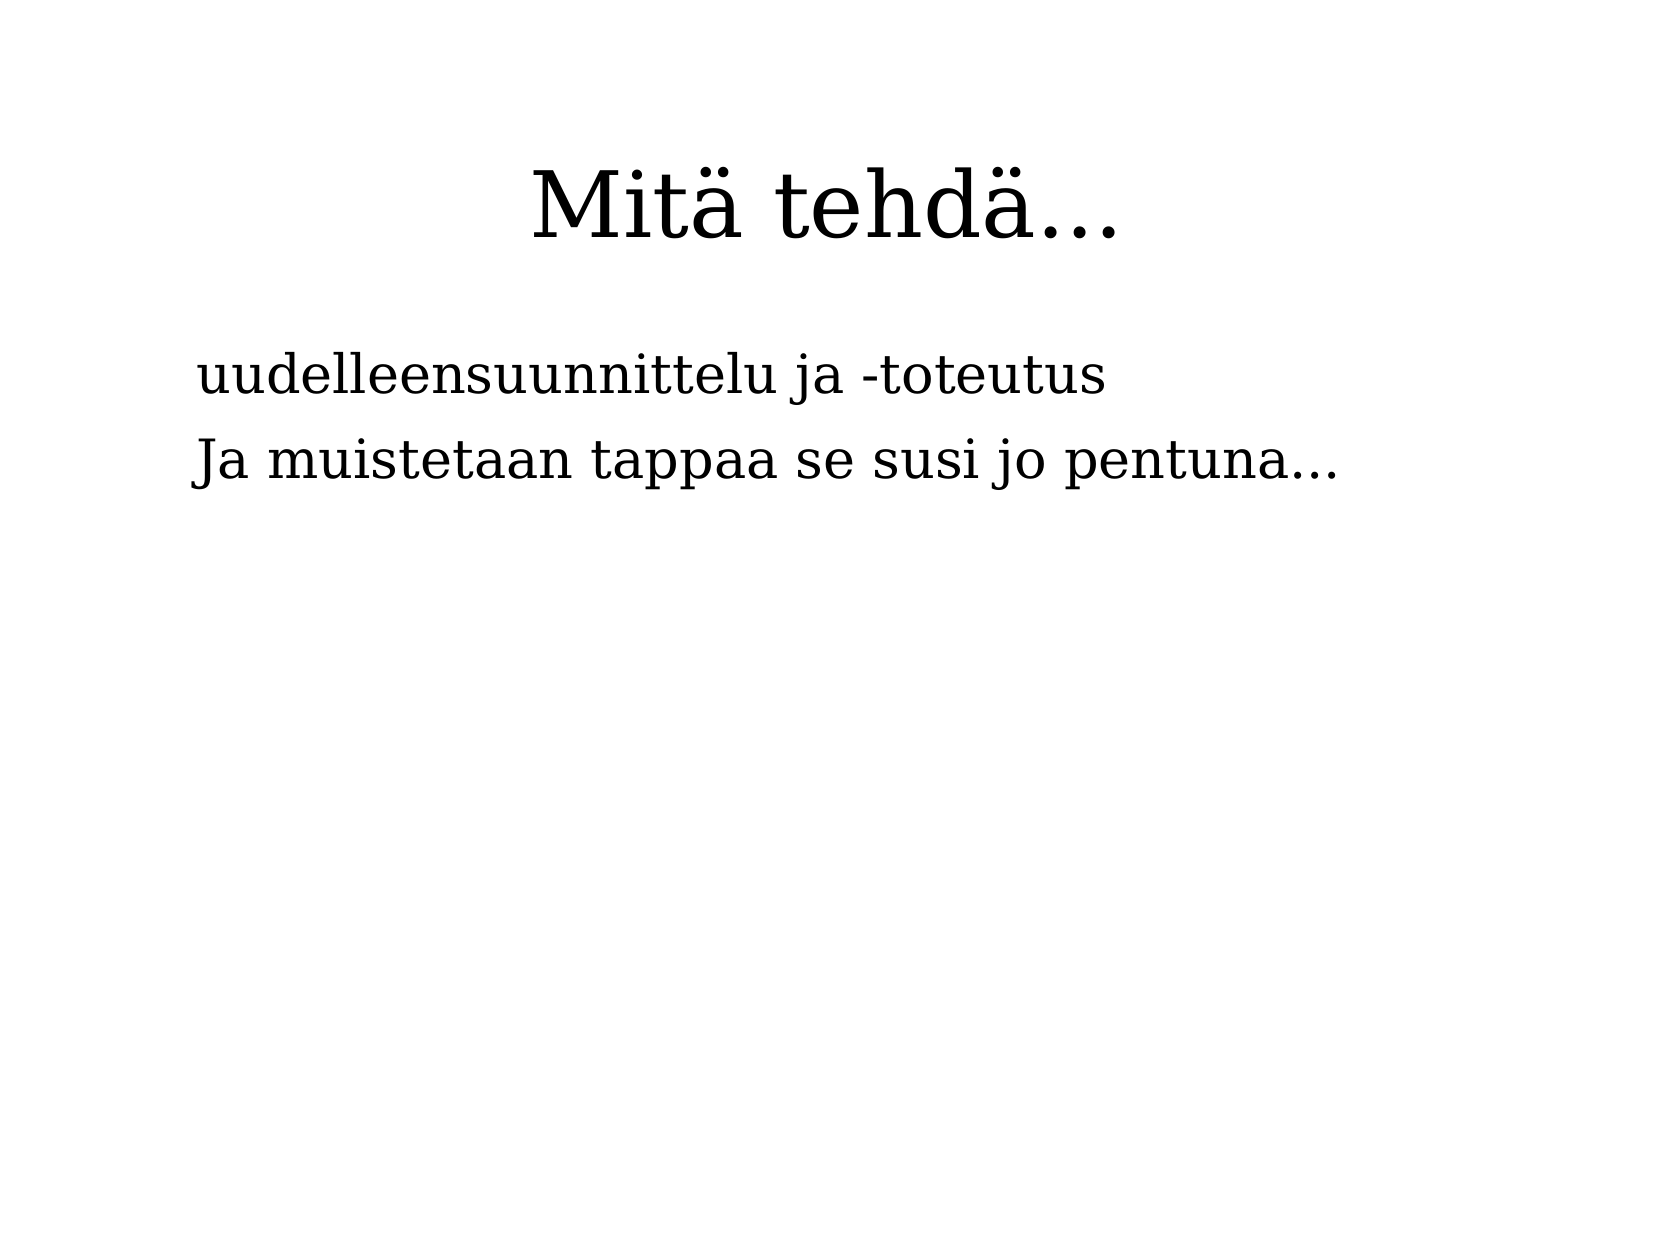

# Mitä tehdä...
uudelleensuunnittelu ja -toteutus
Ja muistetaan tappaa se susi jo pentuna...